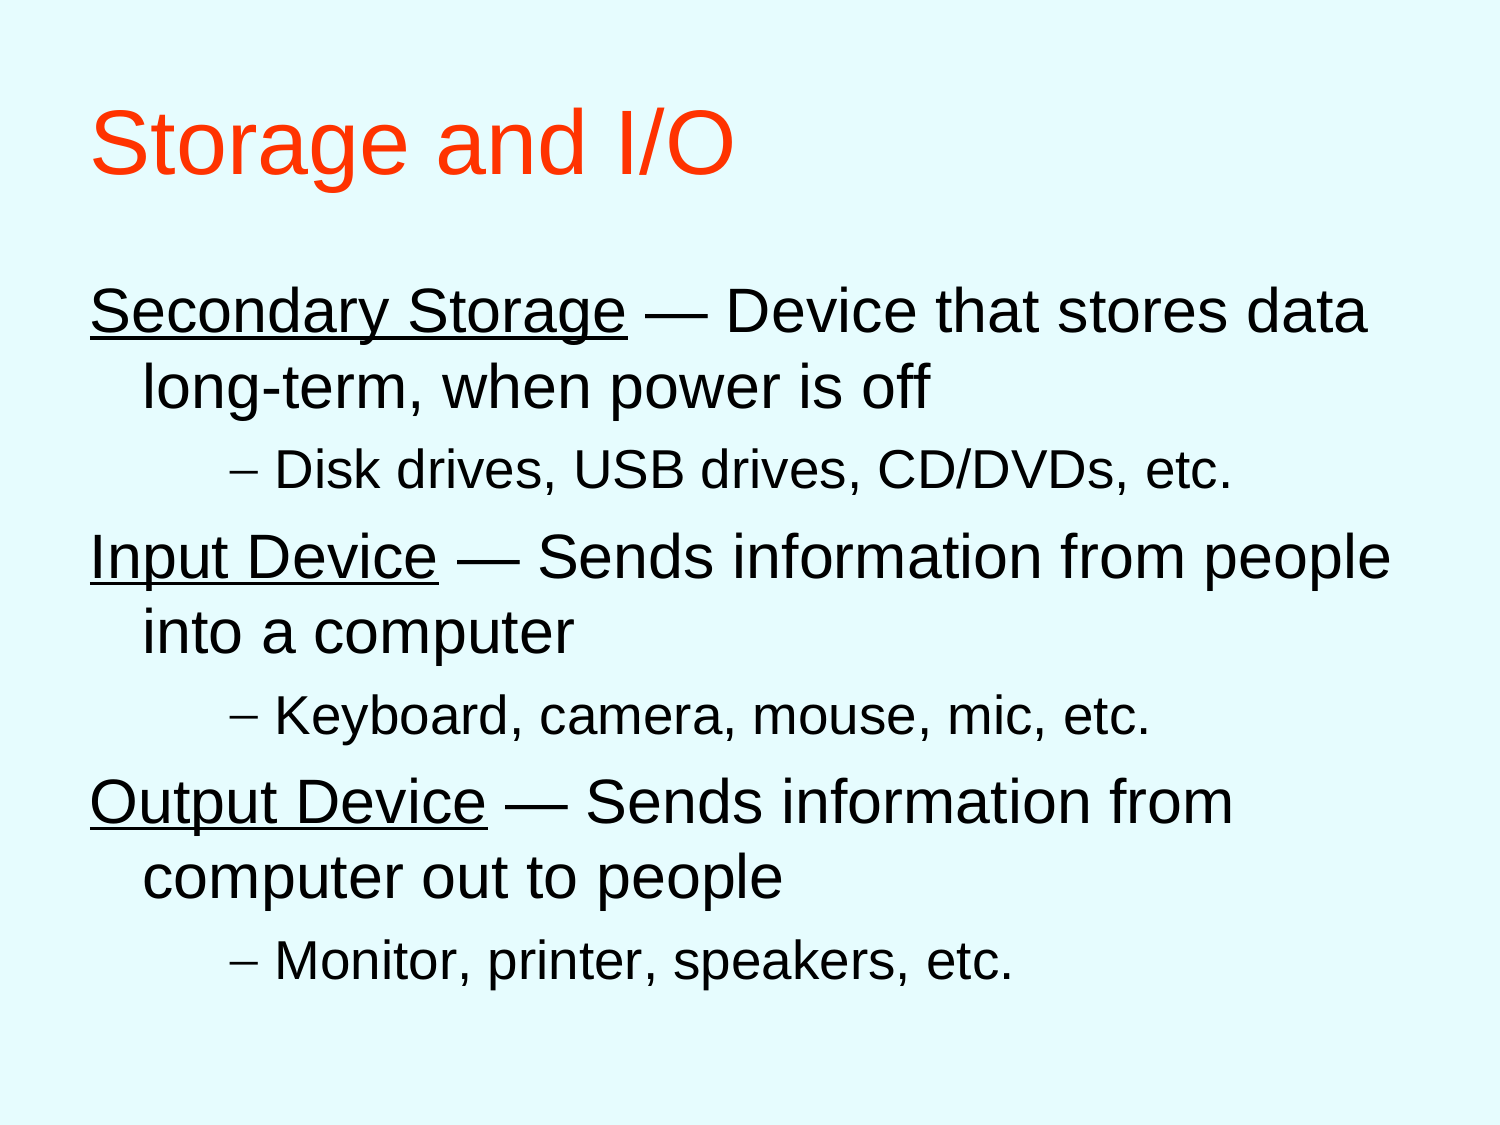

# Storage and I/O
Secondary Storage — Device that stores data long-term, when power is off
Disk drives, USB drives, CD/DVDs, etc.
Input Device — Sends information from people into a computer
Keyboard, camera, mouse, mic, etc.
Output Device — Sends information from computer out to people
Monitor, printer, speakers, etc.